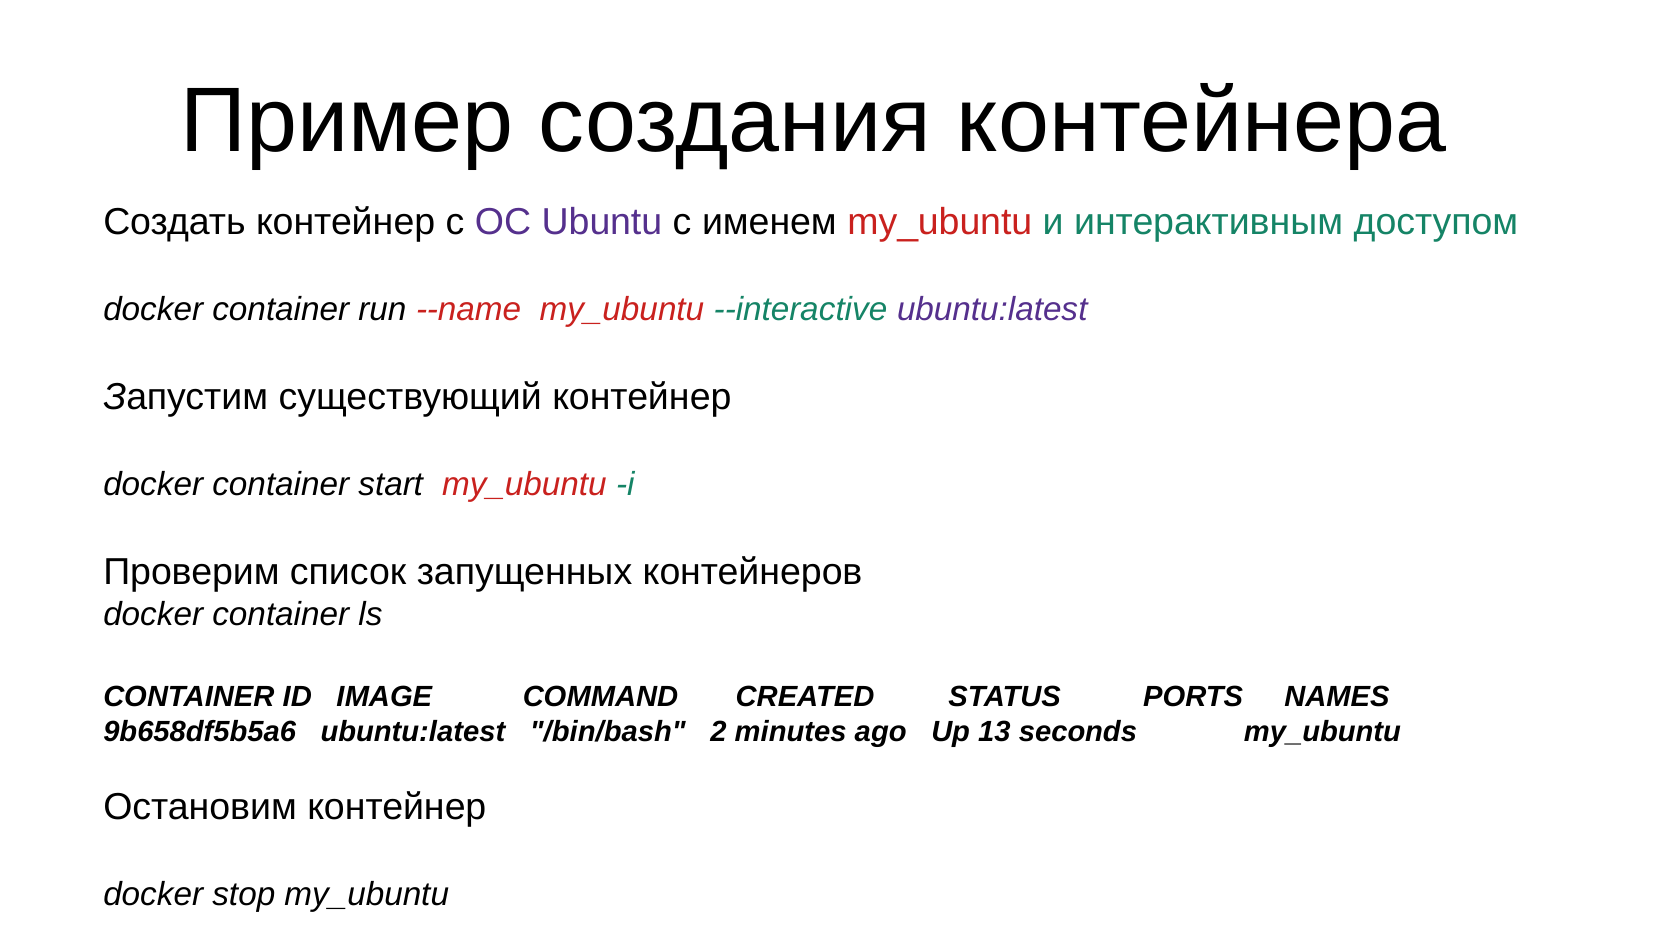

# Пример создания контейнера
Создать контейнер с ОС Ubuntu с именем my_ubuntu и интерактивным доступом
docker container run --name my_ubuntu --interactive ubuntu:latest
Запустим существующий контейнер
docker container start my_ubuntu -i
Проверим список запущенных контейнеров
docker container ls
CONTAINER ID IMAGE COMMAND CREATED STATUS PORTS NAMES
9b658df5b5a6 ubuntu:latest "/bin/bash" 2 minutes ago Up 13 seconds my_ubuntu
Остановим контейнер
docker stop my_ubuntu